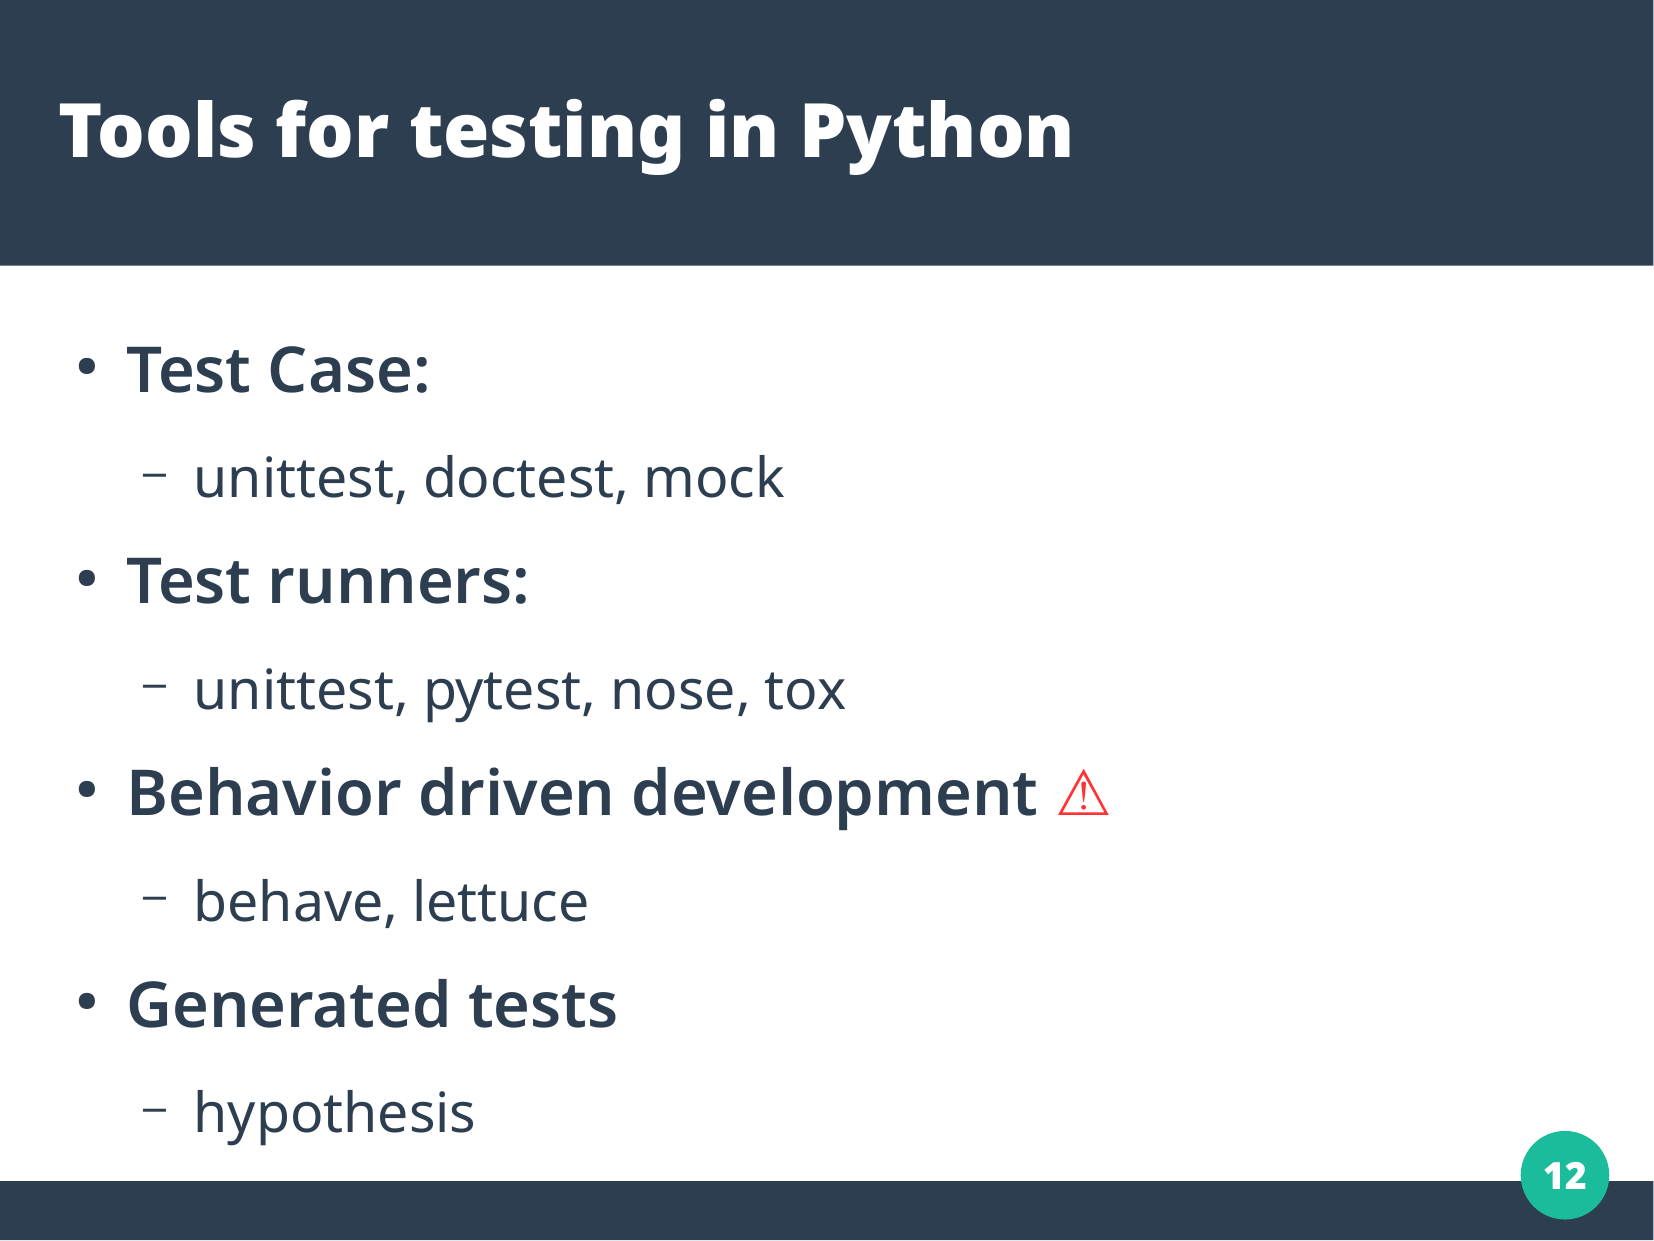

# Tools for testing in Python
Test Case:
unittest, doctest, mock
Test runners:
unittest, pytest, nose, tox
Behavior driven development ⚠
behave, lettuce
Generated tests
hypothesis
12